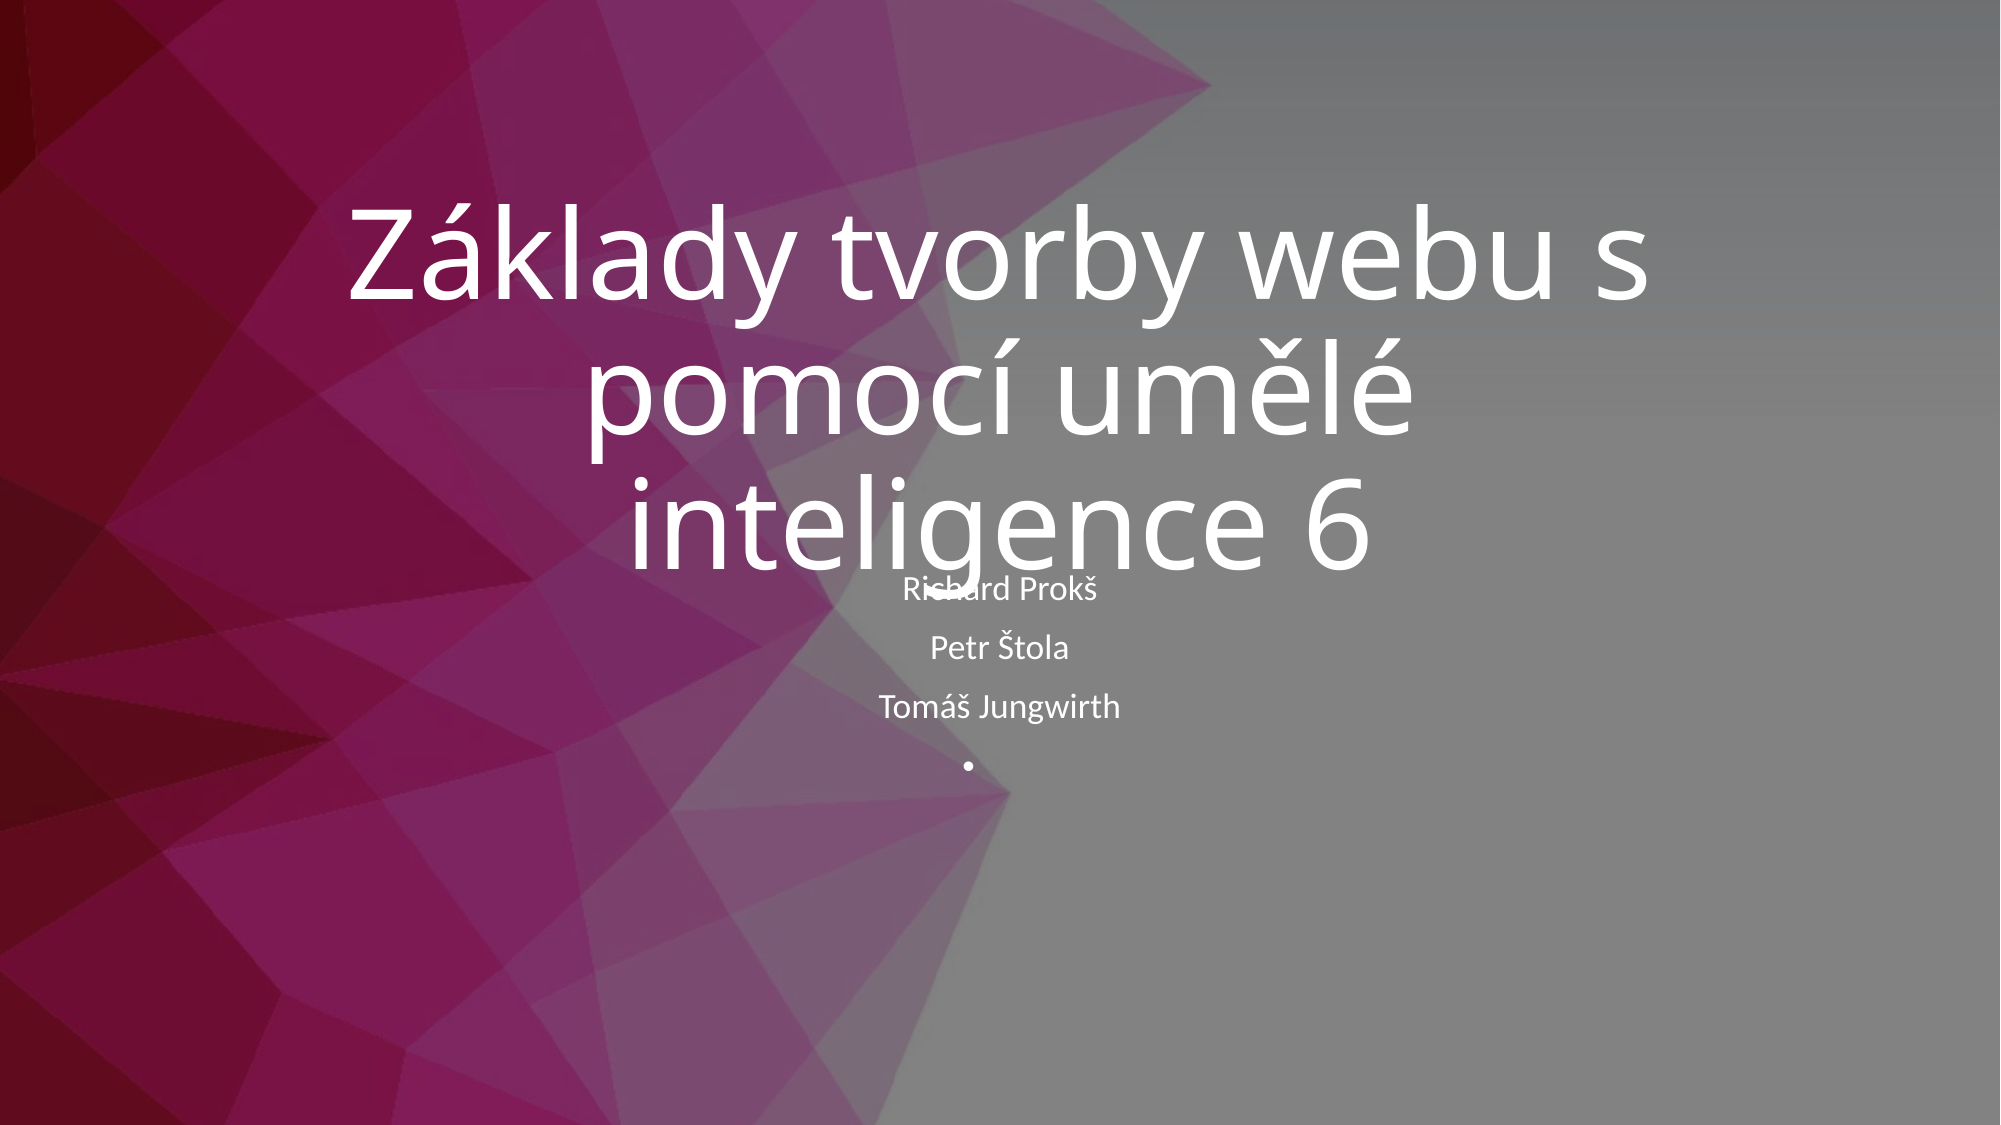

# Základy tvorby webu s pomocí umělé inteligence 6
Richard Prokš
Petr Štola
Tomáš Jungwirth